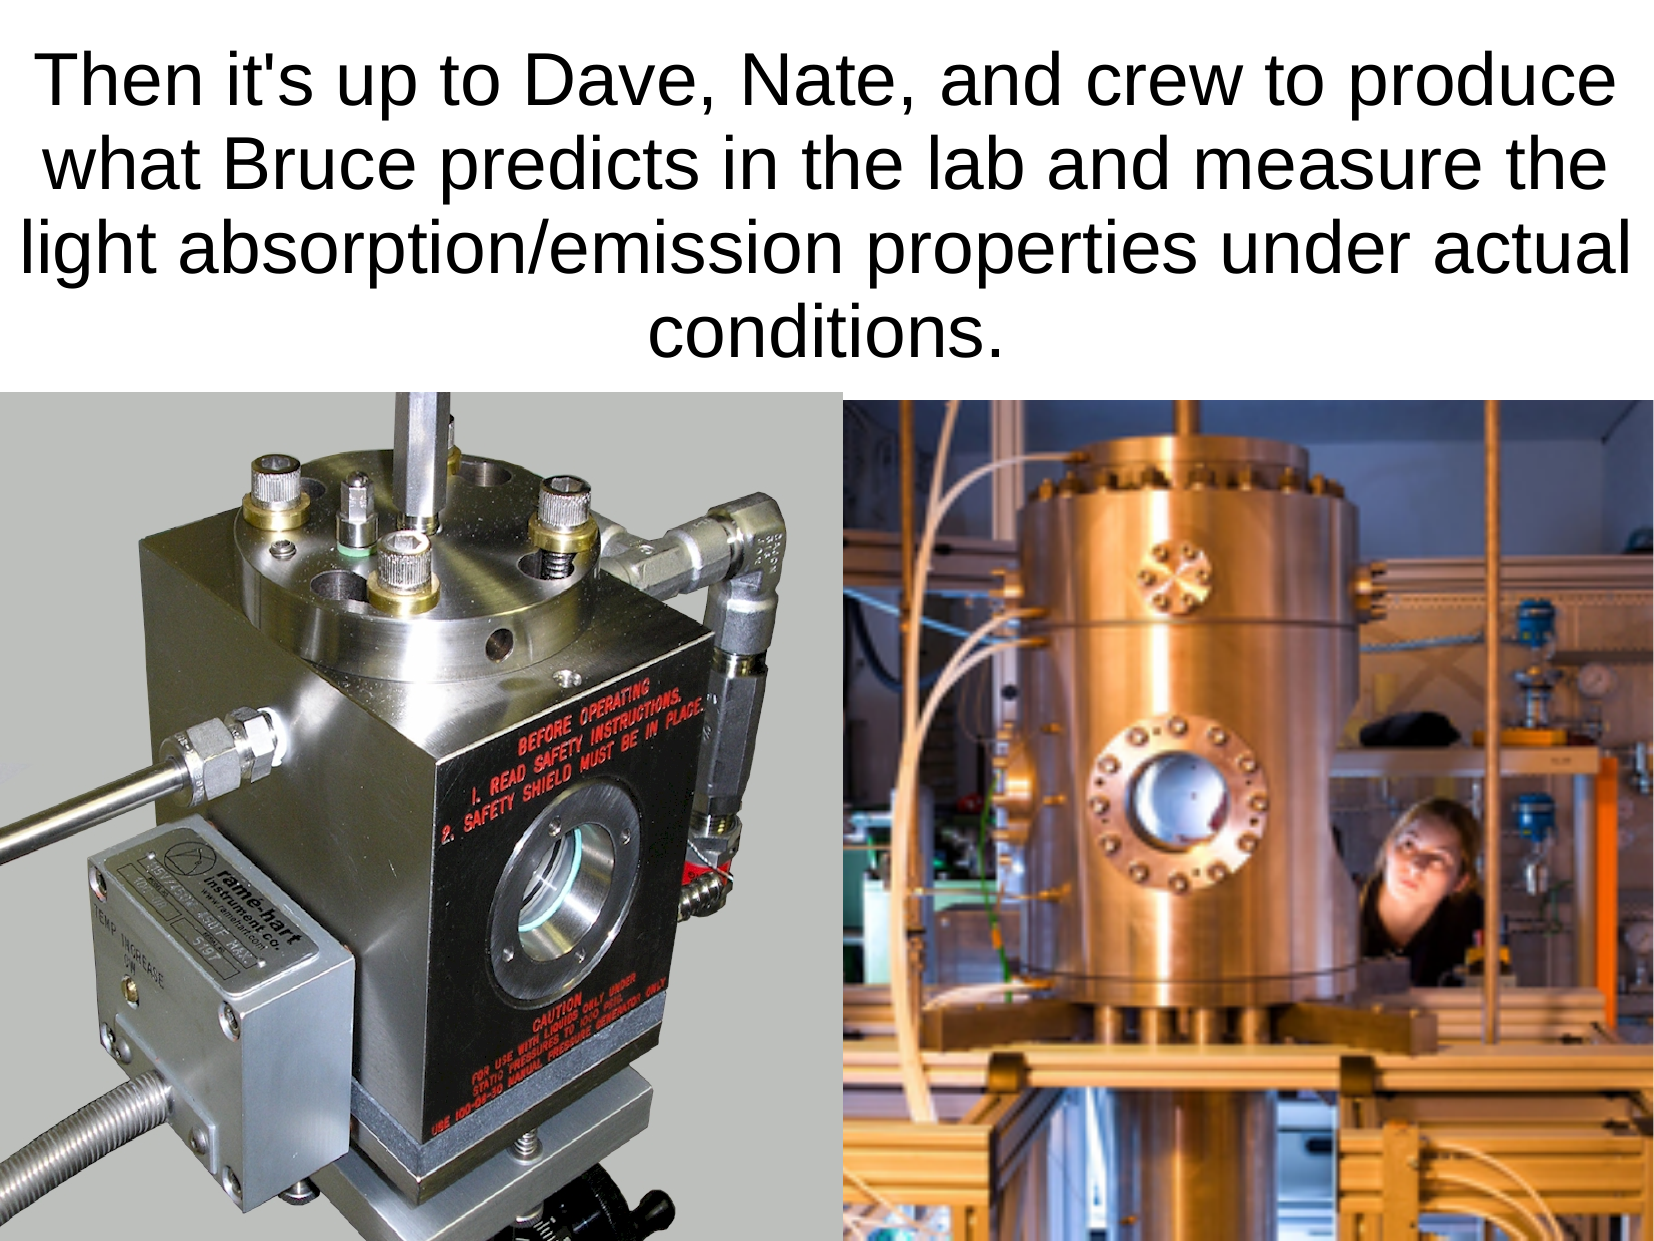

Then it's up to Dave, Nate, and crew to produce what Bruce predicts in the lab and measure the light absorption/emission properties under actual conditions.